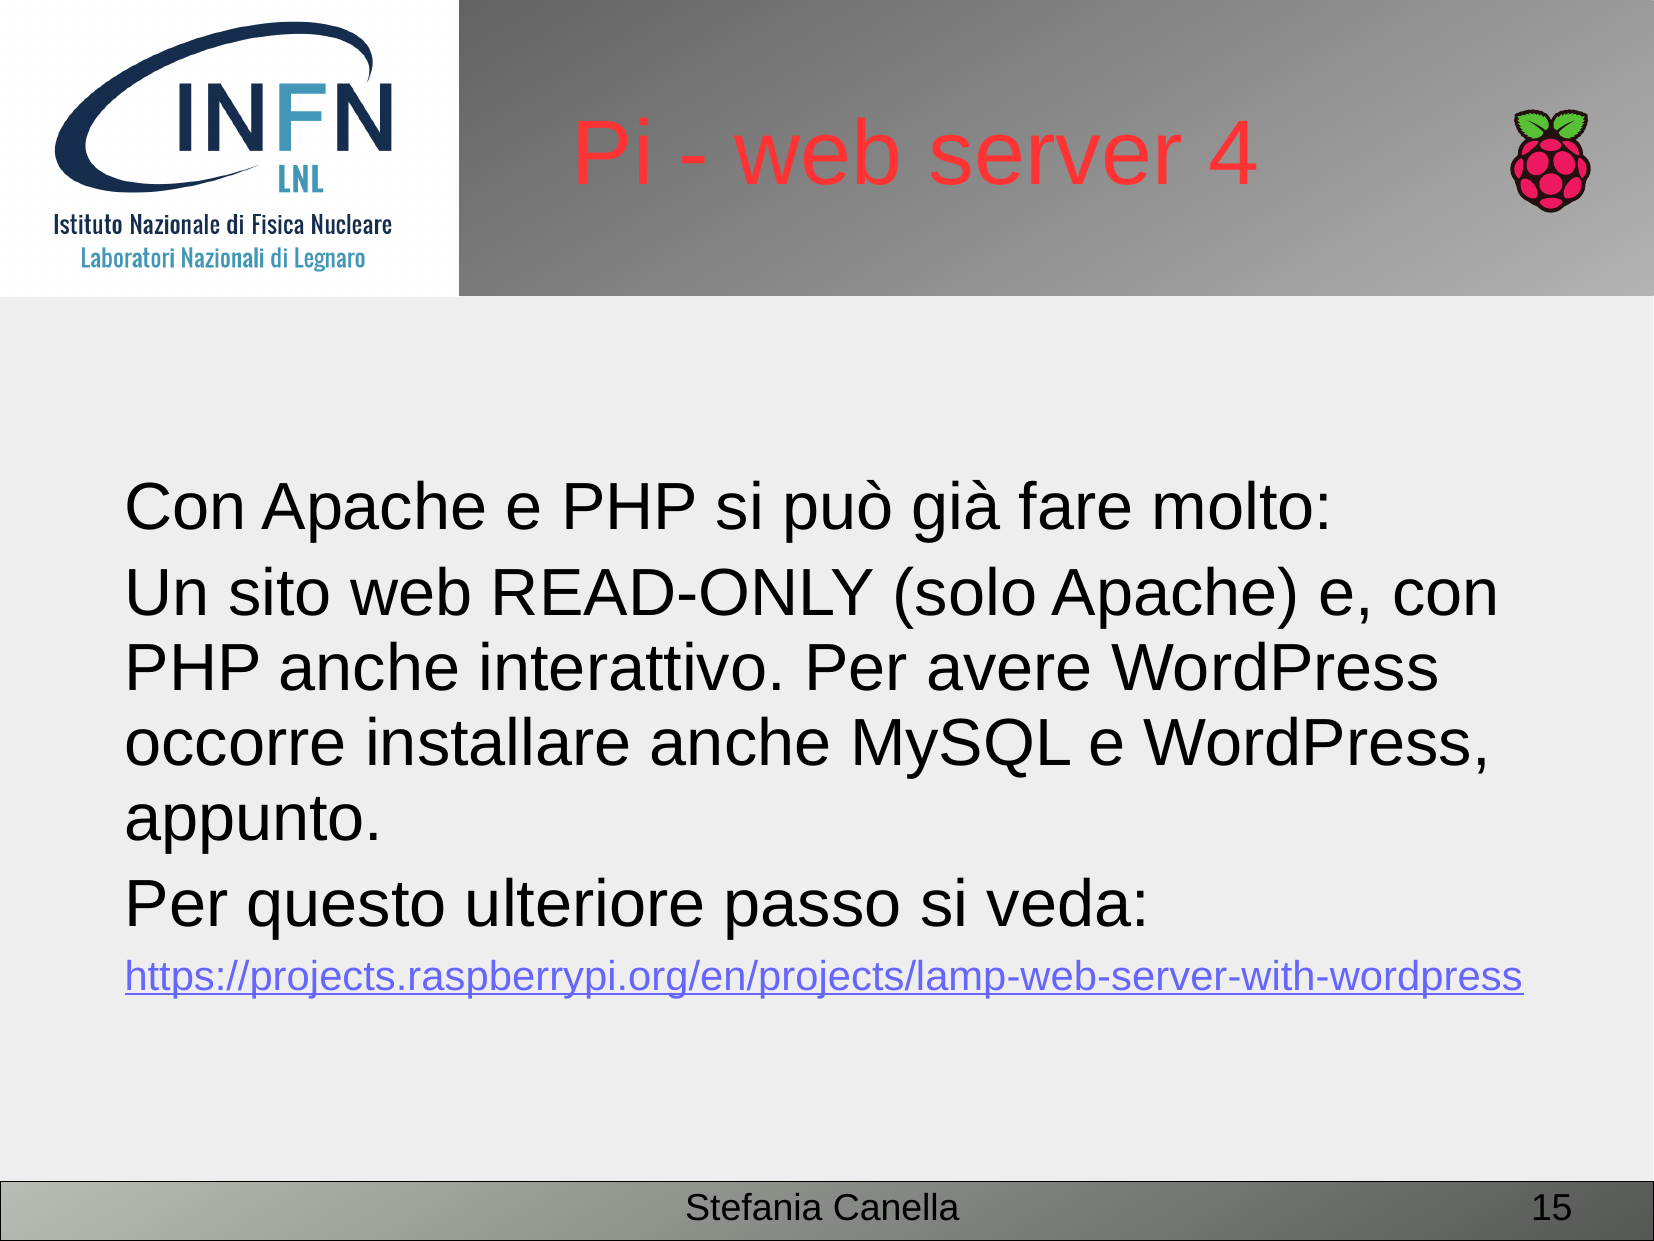

# Pi - web server 4
Con Apache e PHP si può già fare molto:
Un sito web READ-ONLY (solo Apache) e, con PHP anche interattivo. Per avere WordPress occorre installare anche MySQL e WordPress, appunto.
Per questo ulteriore passo si veda:
https://projects.raspberrypi.org/en/projects/lamp-web-server-with-wordpress
Stefania Canella